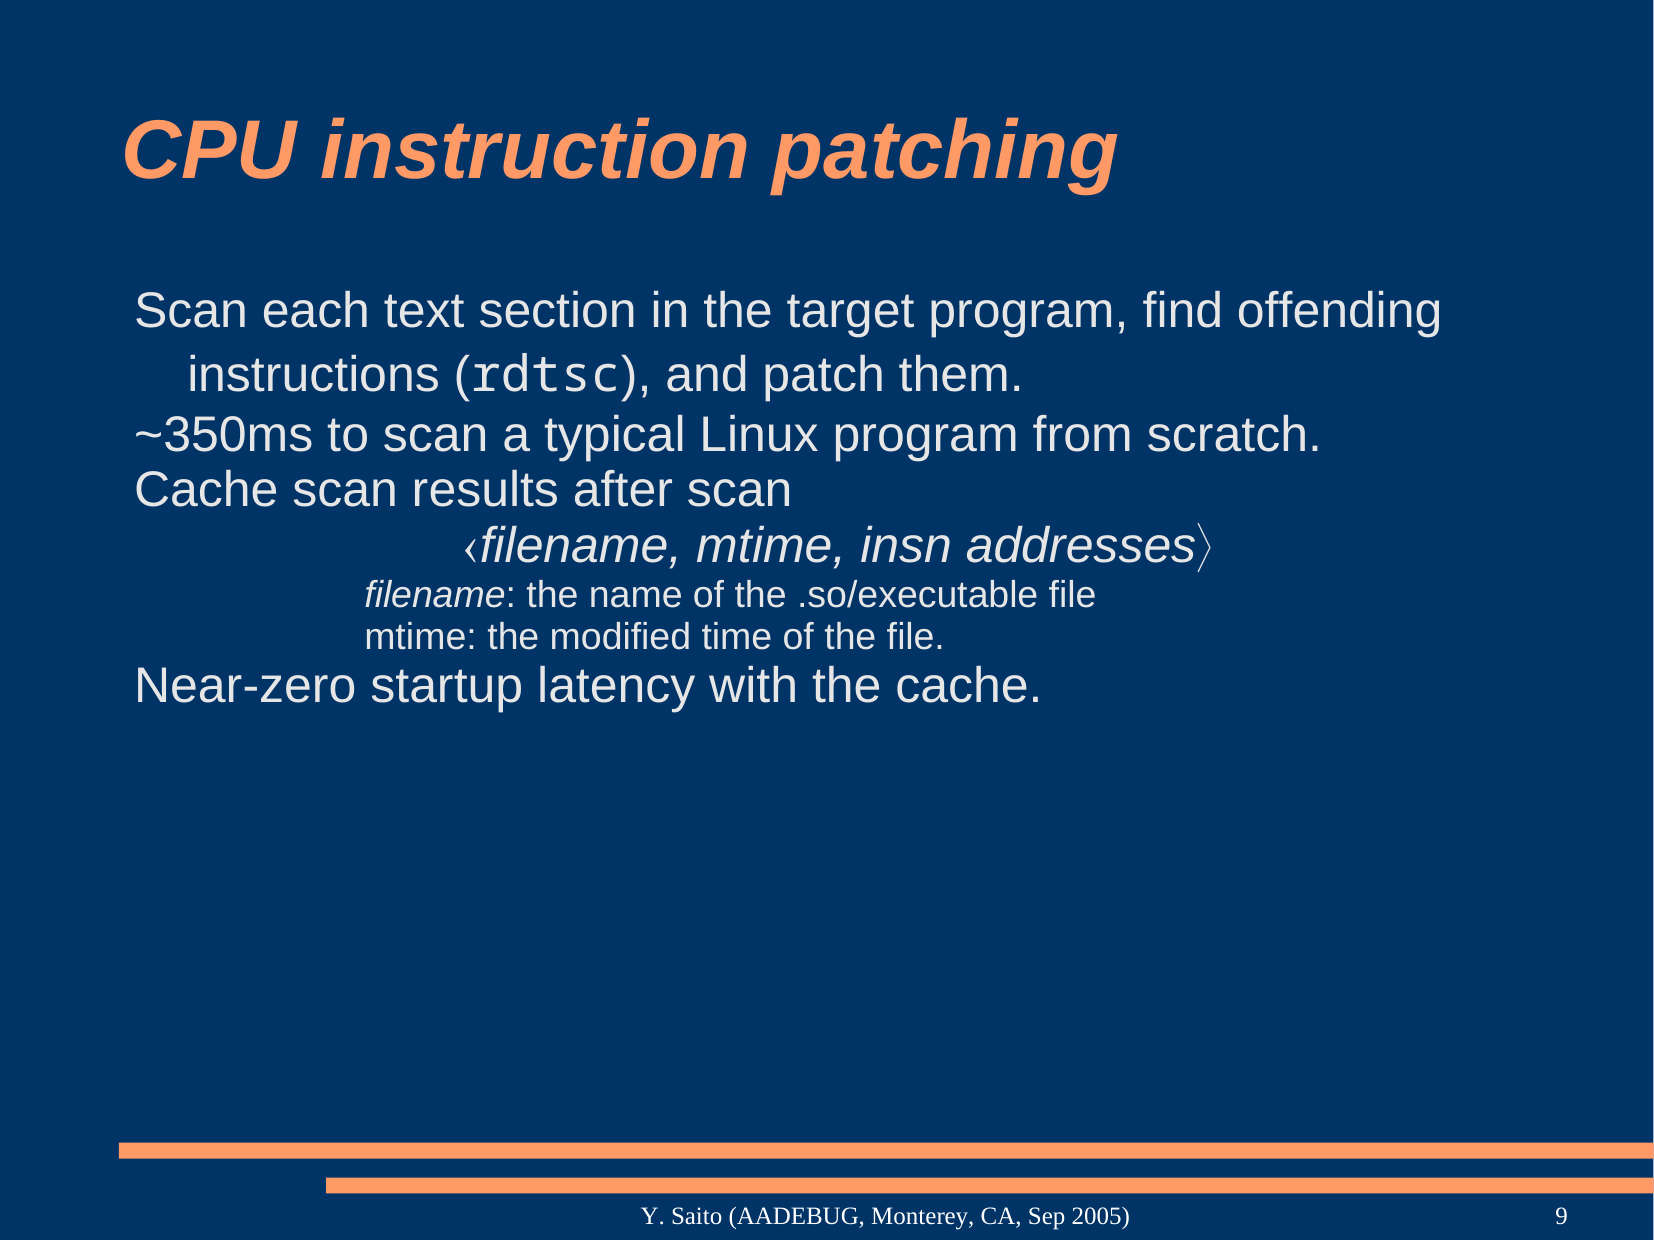

# CPU instruction patching
Scan each text section in the target program, find offending instructions (rdtsc), and patch them.
~350ms to scan a typical Linux program from scratch.
Cache scan results after scan
 filename, mtime, insn addresses
filename: the name of the .so/executable file
mtime: the modified time of the file.
Near-zero startup latency with the cache.